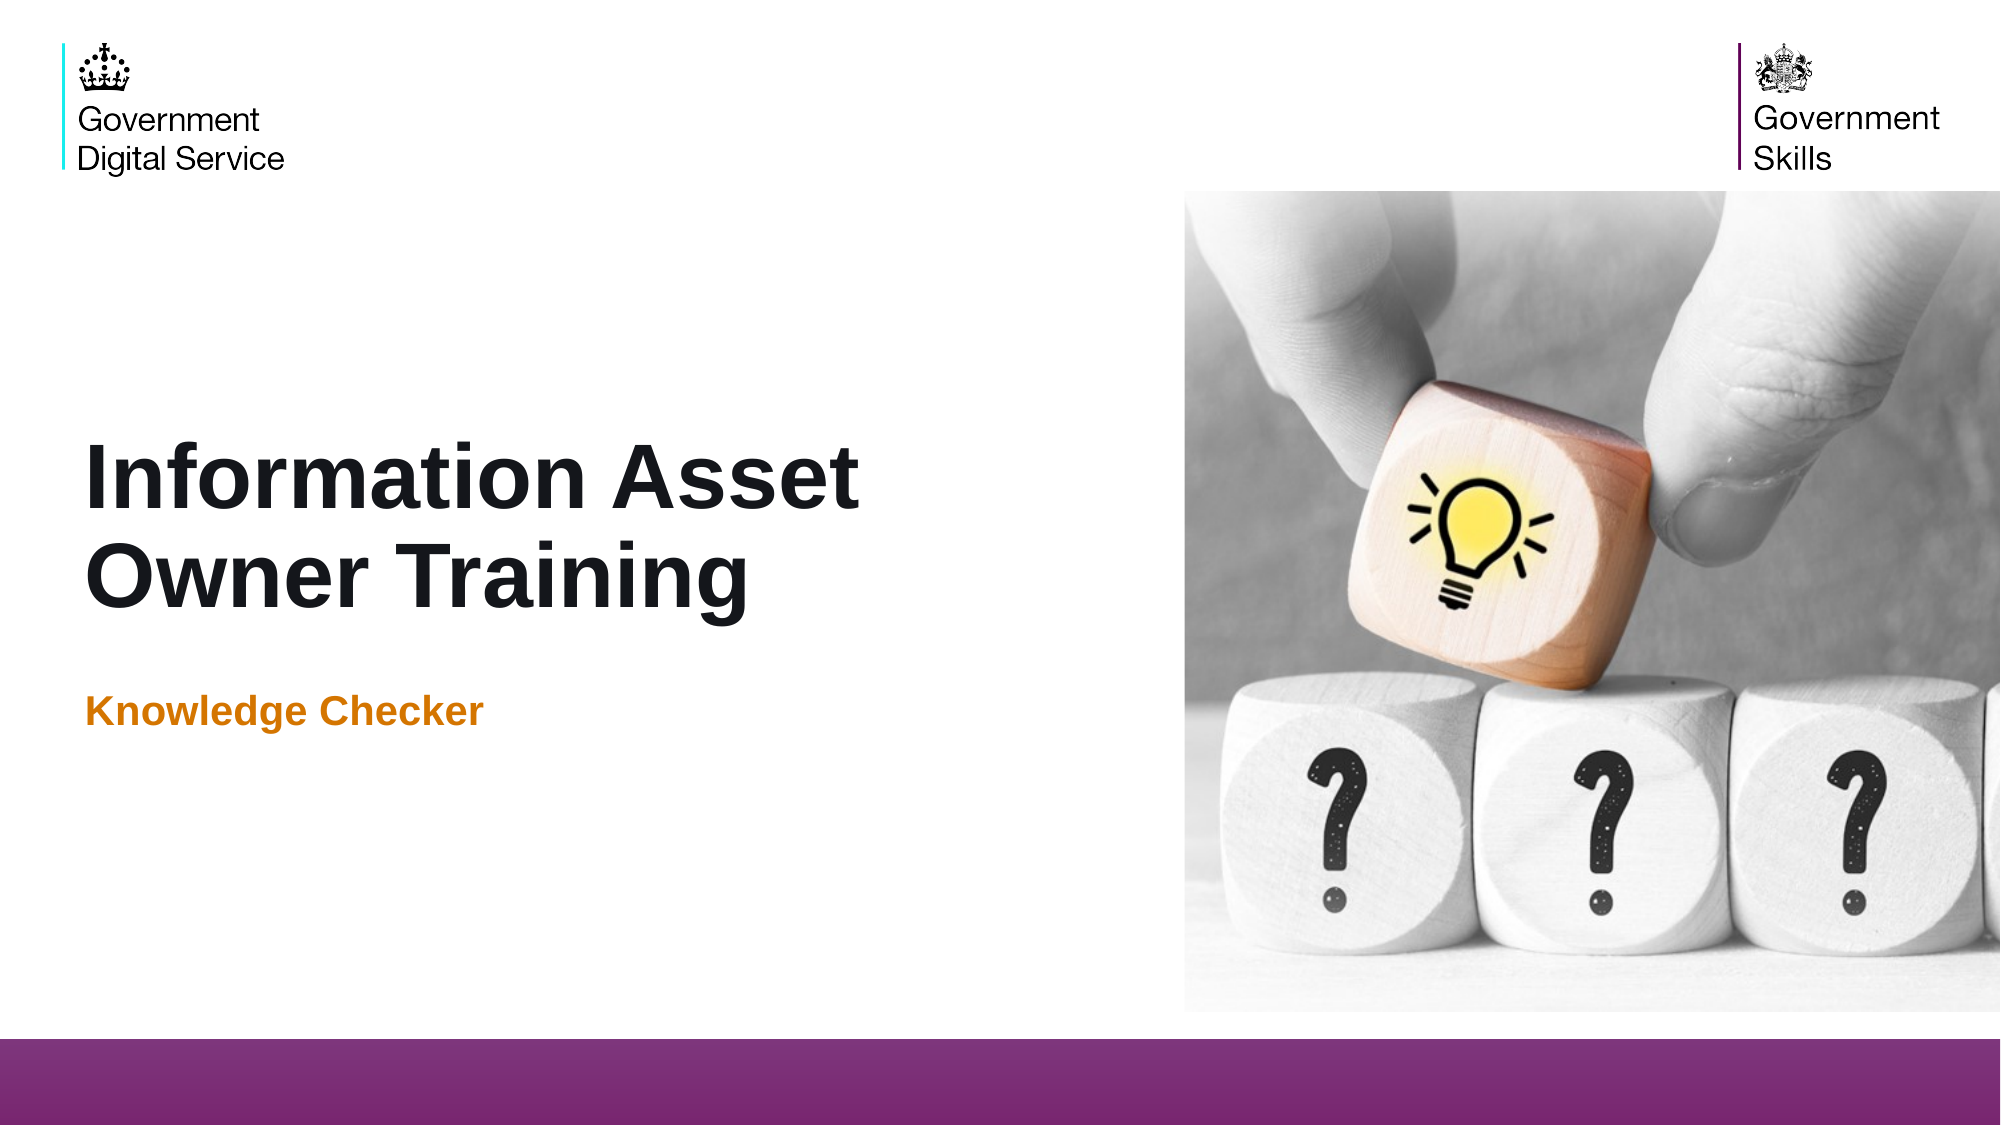

# Information Asset Owner Training
Knowledge Checker